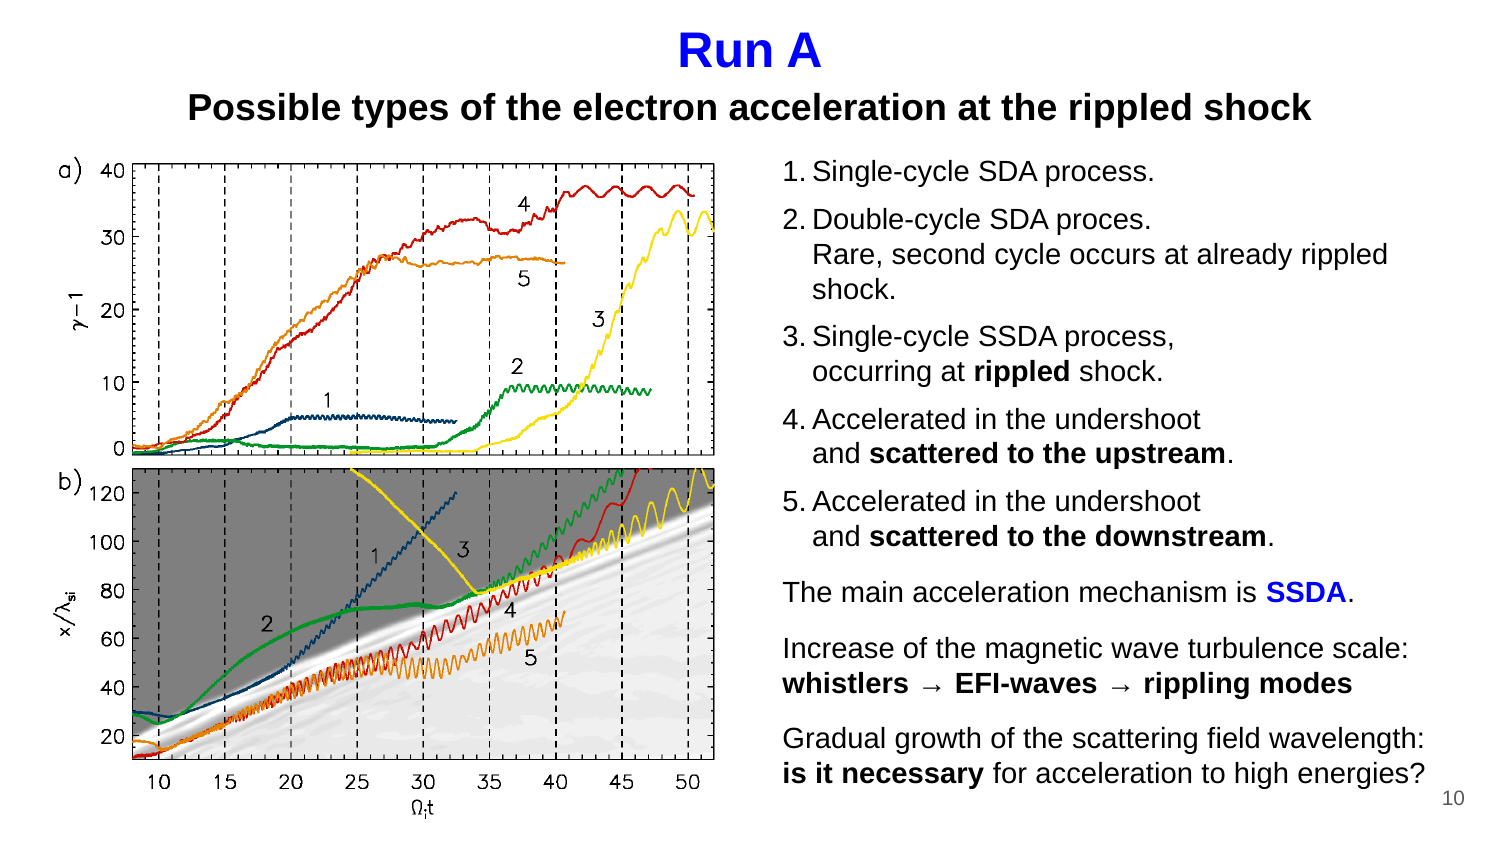

# Run A
Possible types of the electron acceleration at the rippled shock
Single-cycle SDA process.
Double-cycle SDA proces.
Rare, second cycle occurs at already rippled shock.
Single-cycle SSDA process,
occurring at rippled shock.
Accelerated in the undershoot
and scattered to the upstream.
Accelerated in the undershoot
and scattered to the downstream.
The main acceleration mechanism is SSDA.
Increase of the magnetic wave turbulence scale: whistlers → EFI-waves → rippling modes
Gradual growth of the scattering field wavelength: is it necessary for acceleration to high energies?